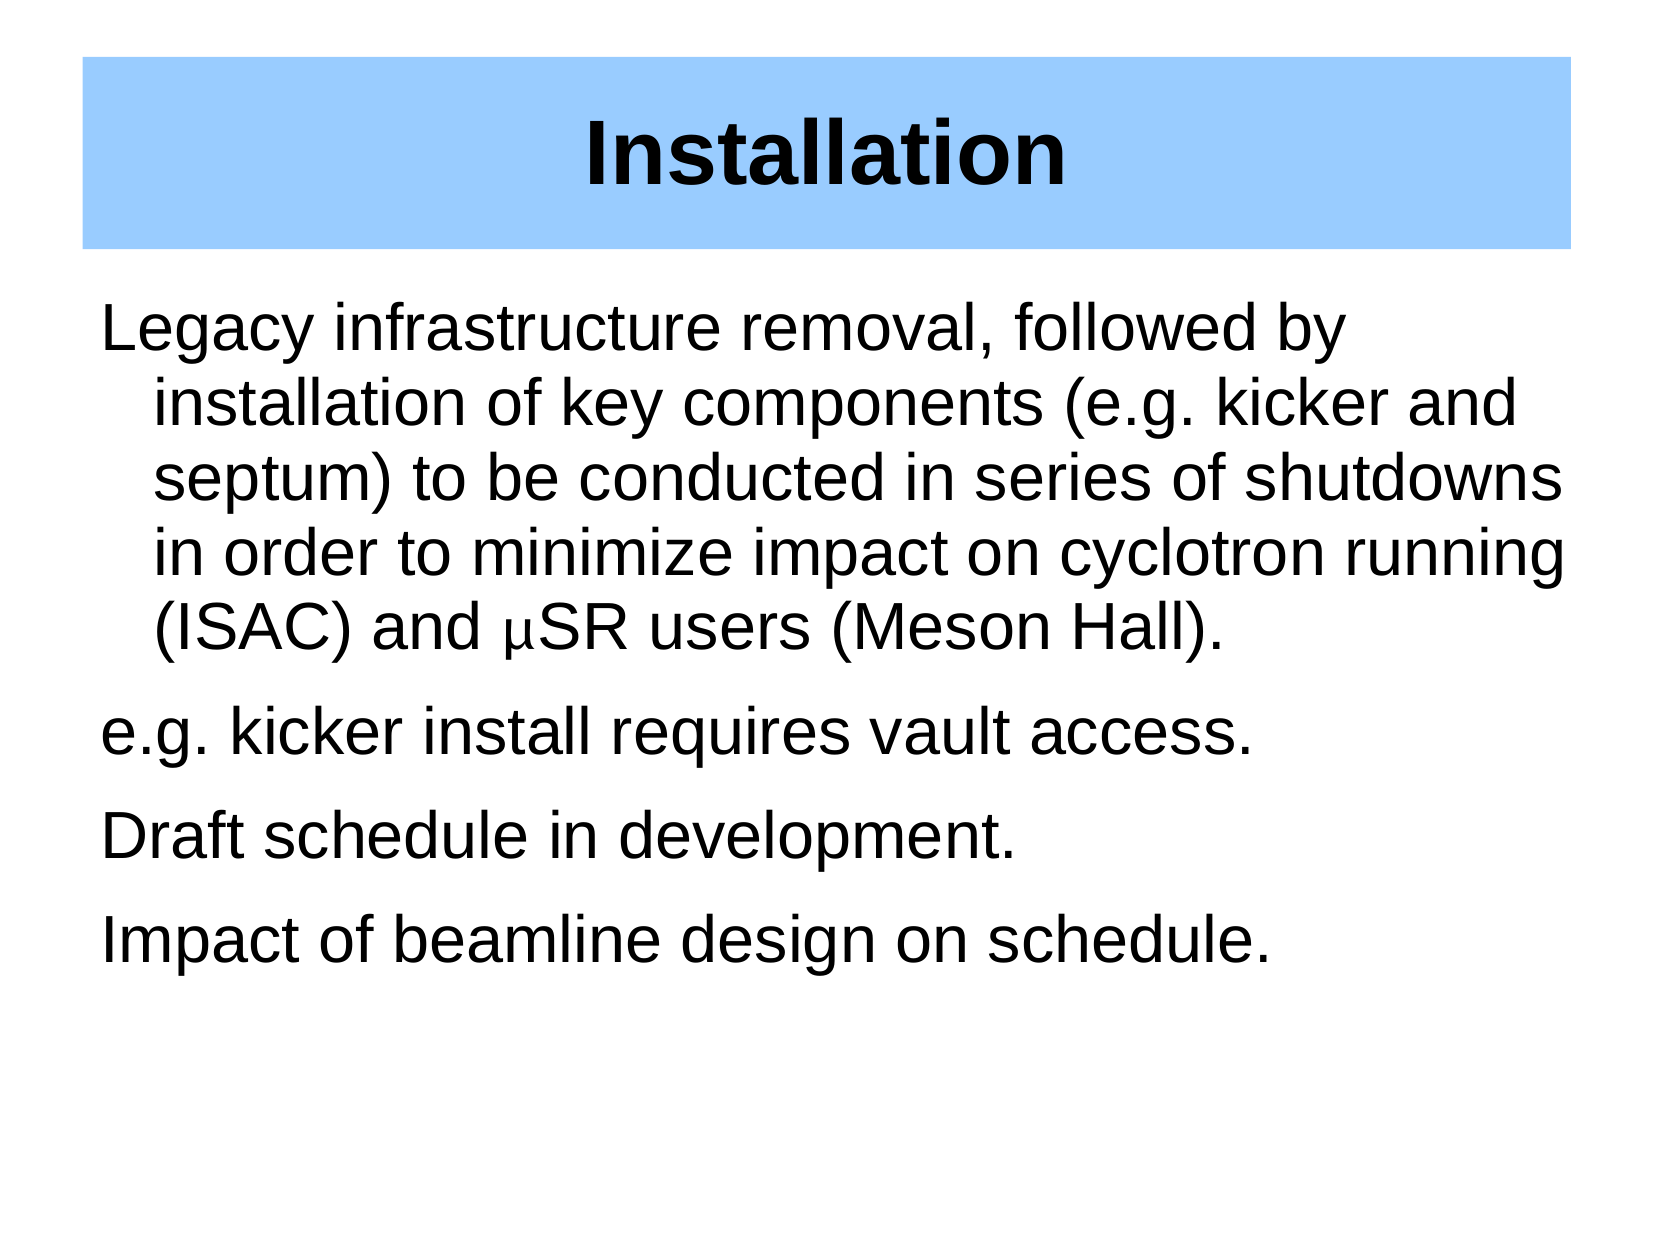

# Installation
Legacy infrastructure removal, followed by installation of key components (e.g. kicker and septum) to be conducted in series of shutdowns in order to minimize impact on cyclotron running (ISAC) and SR users (Meson Hall).
e.g. kicker install requires vault access.
Draft schedule in development.
Impact of beamline design on schedule.